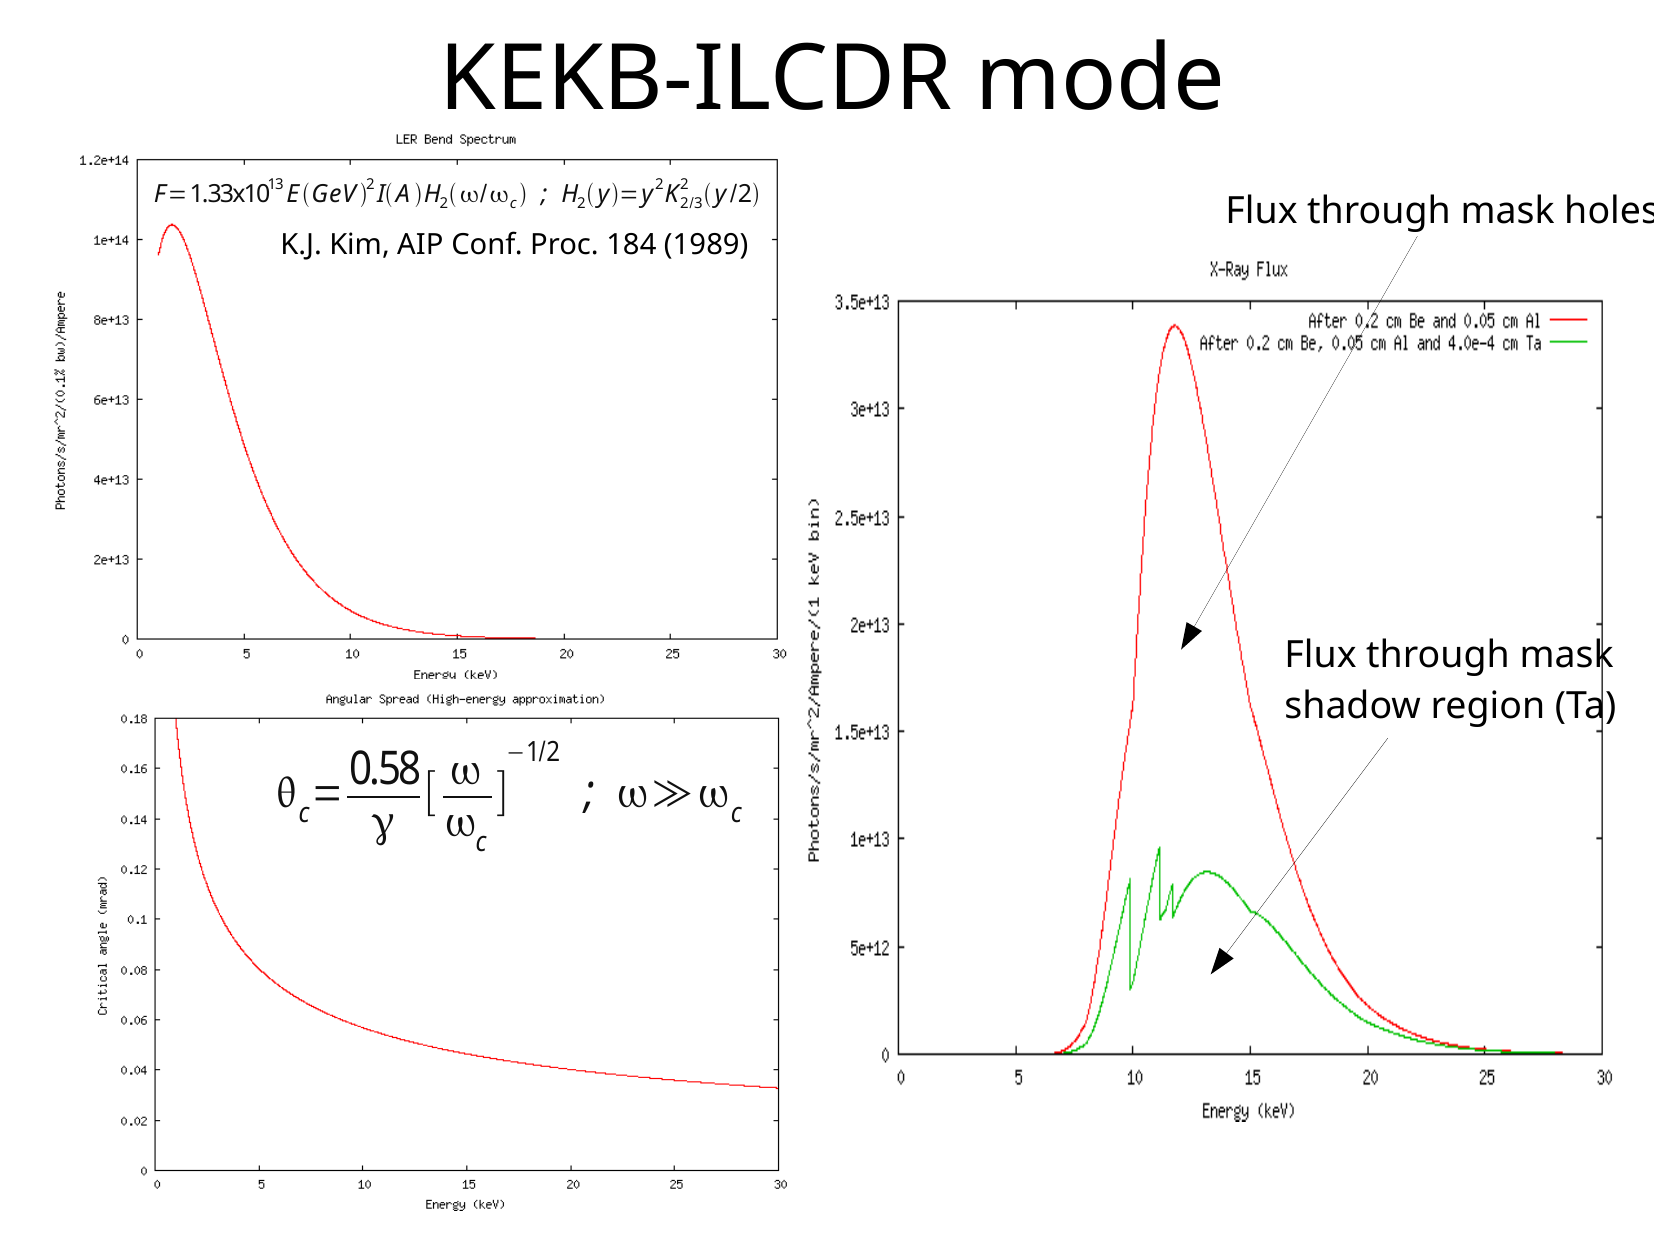

# KEKB-ILCDR mode
Flux through mask holes
K.J. Kim, AIP Conf. Proc. 184 (1989)
Flux through mask
shadow region (Ta)